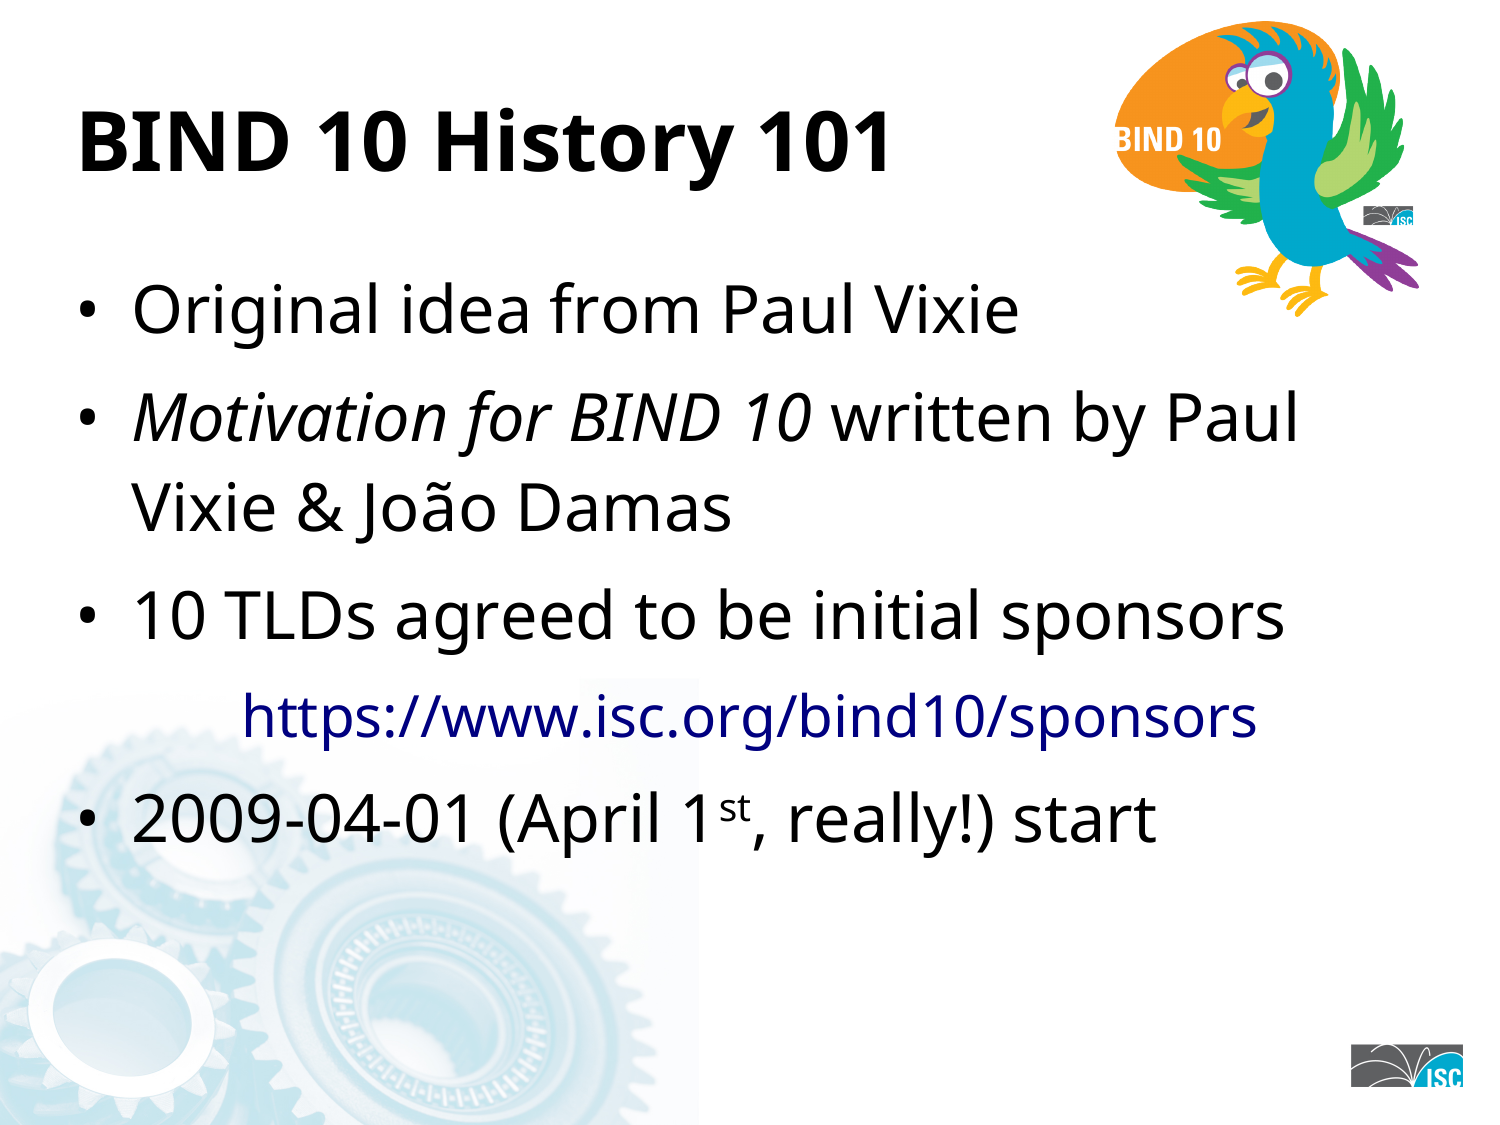

# BIND 10 History 101
Original idea from Paul Vixie
Motivation for BIND 10 written by Paul Vixie & João Damas
10 TLDs agreed to be initial sponsors
https://www.isc.org/bind10/sponsors
2009-04-01 (April 1st, really!) start